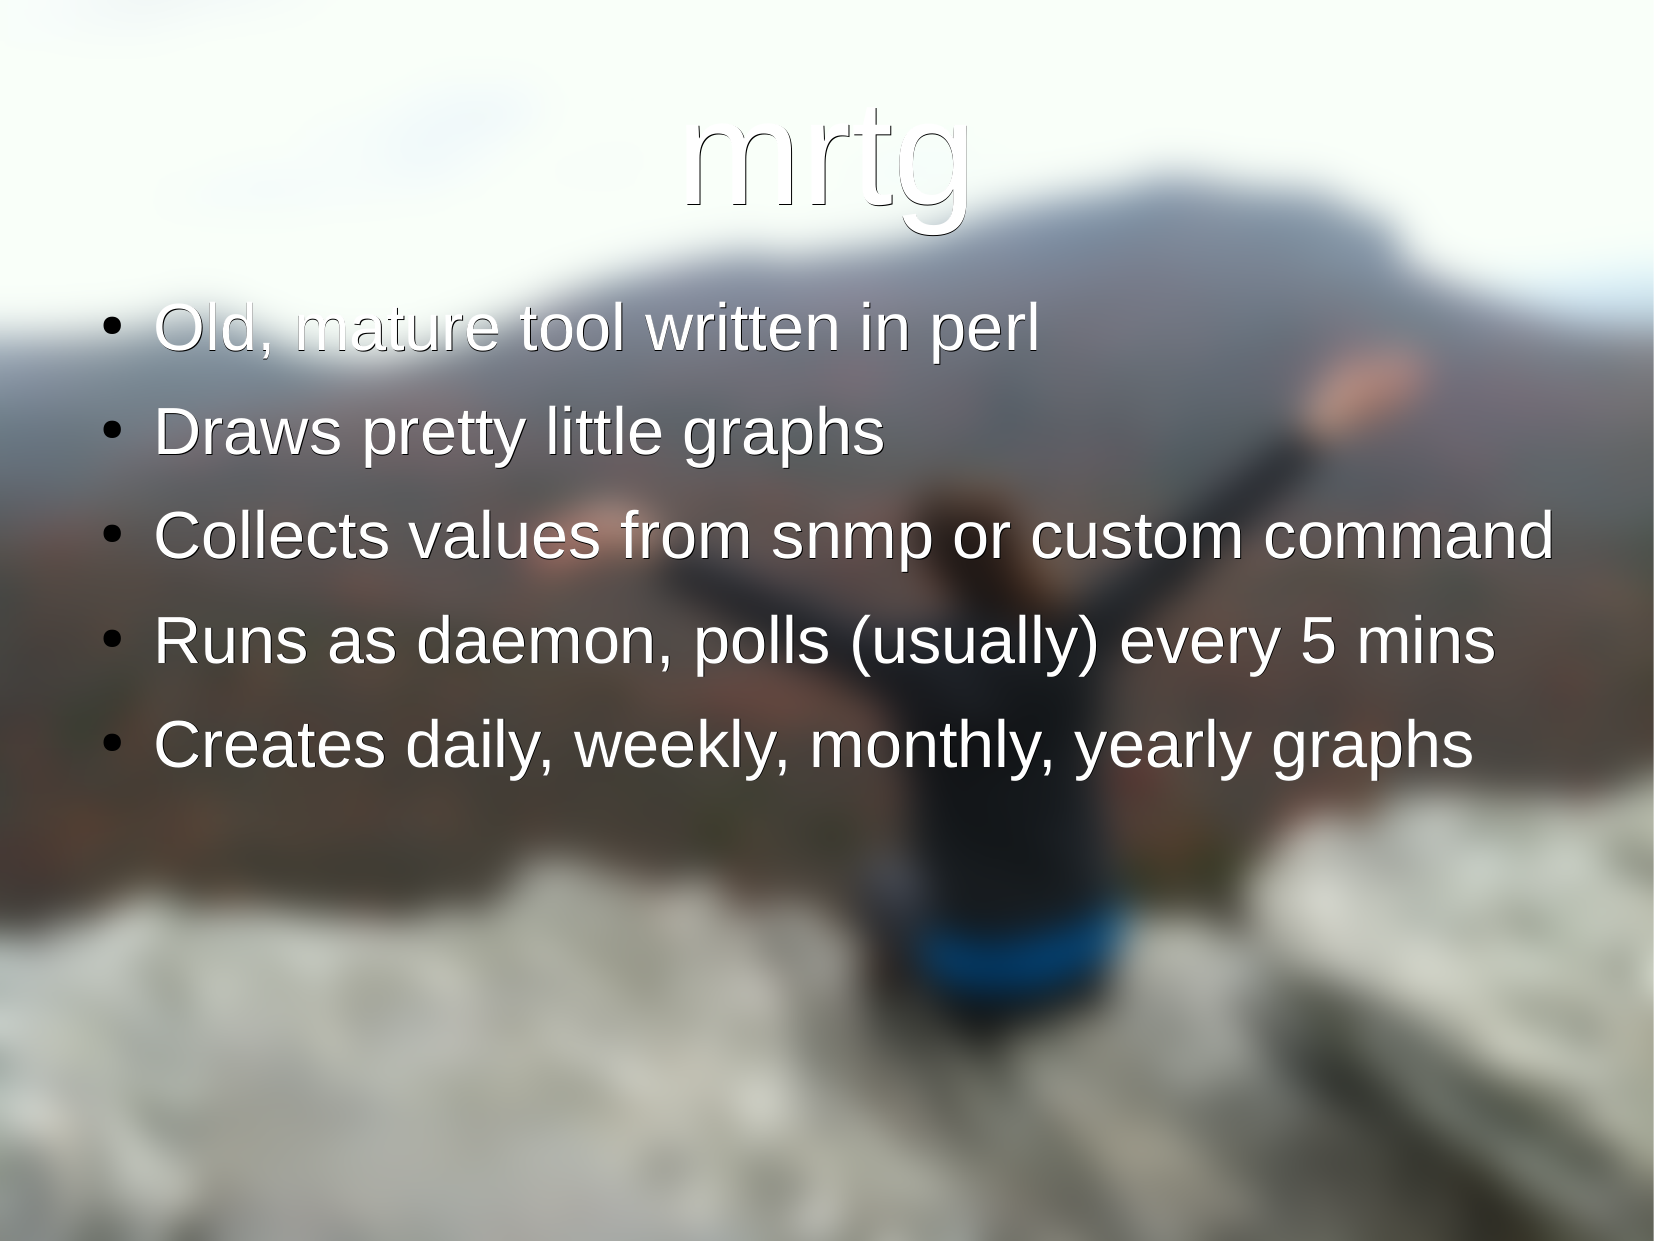

# mrtg
Old, mature tool written in perl
Draws pretty little graphs
Collects values from snmp or custom command
Runs as daemon, polls (usually) every 5 mins
Creates daily, weekly, monthly, yearly graphs